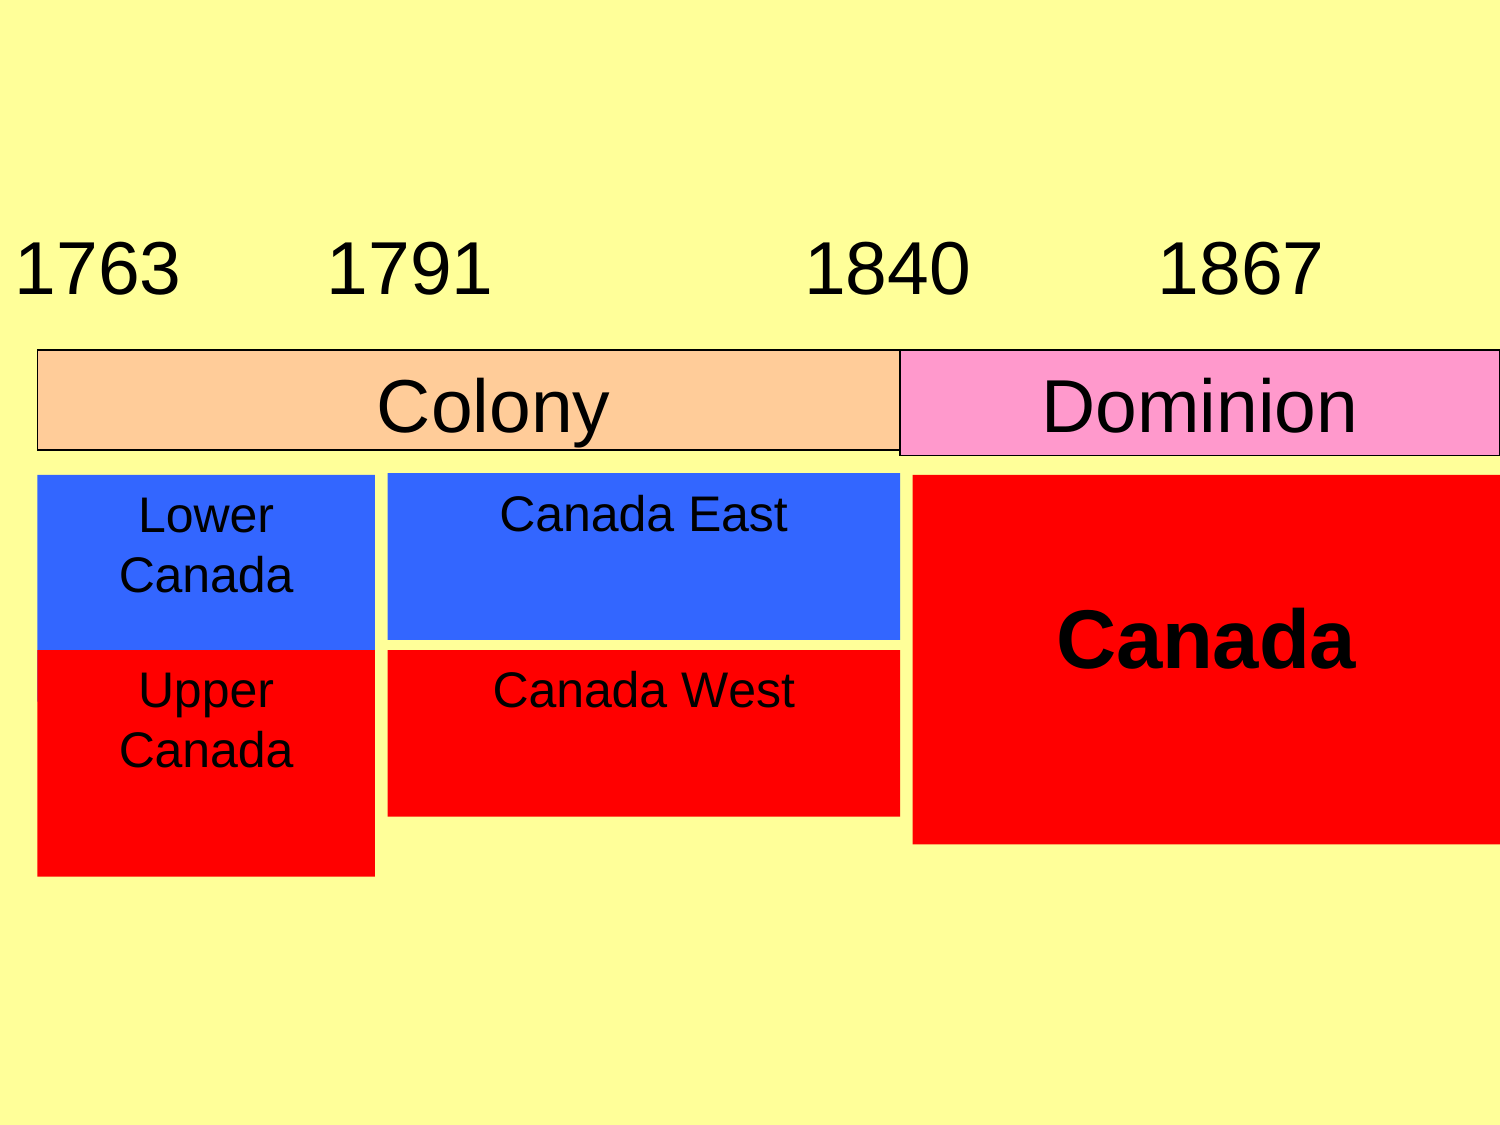

1763 1791 1840 1867
Colony
Dominion
Canada East
Lower Canada
Canada
Upper Canada
Canada West